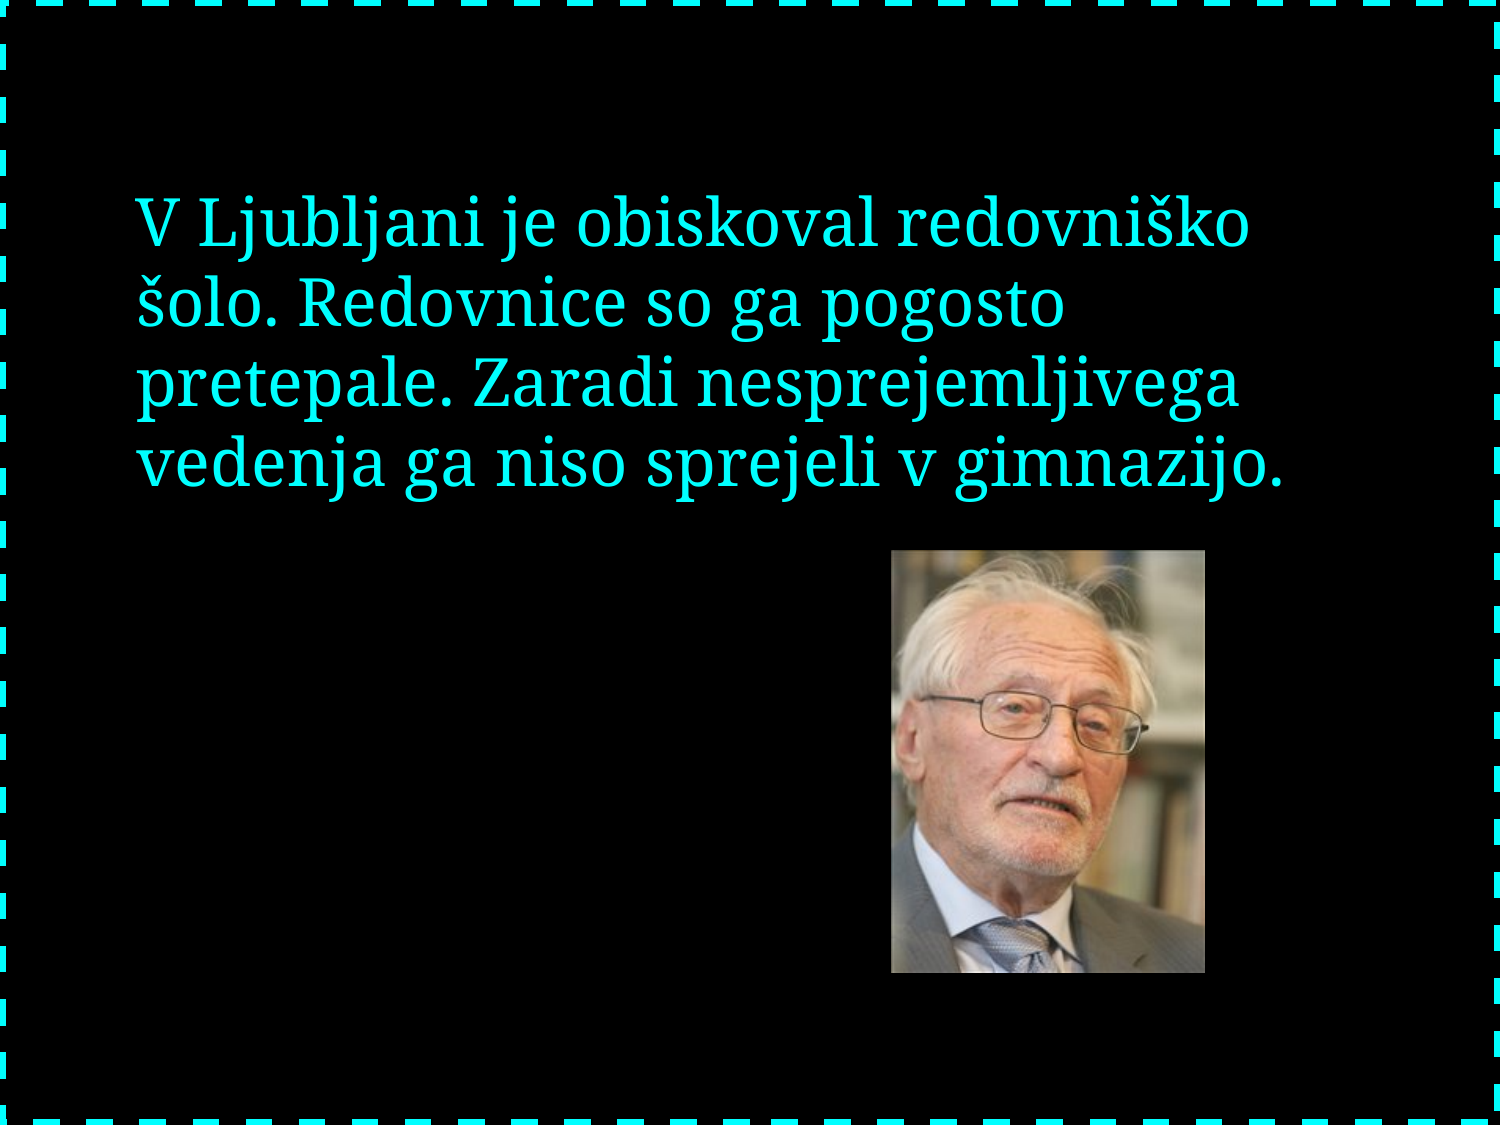

# V Ljubljani je obiskoval redovniško šolo. Redovnice so ga pogosto pretepale. Zaradi nesprejemljivega vedenja ga niso sprejeli v gimnazijo.